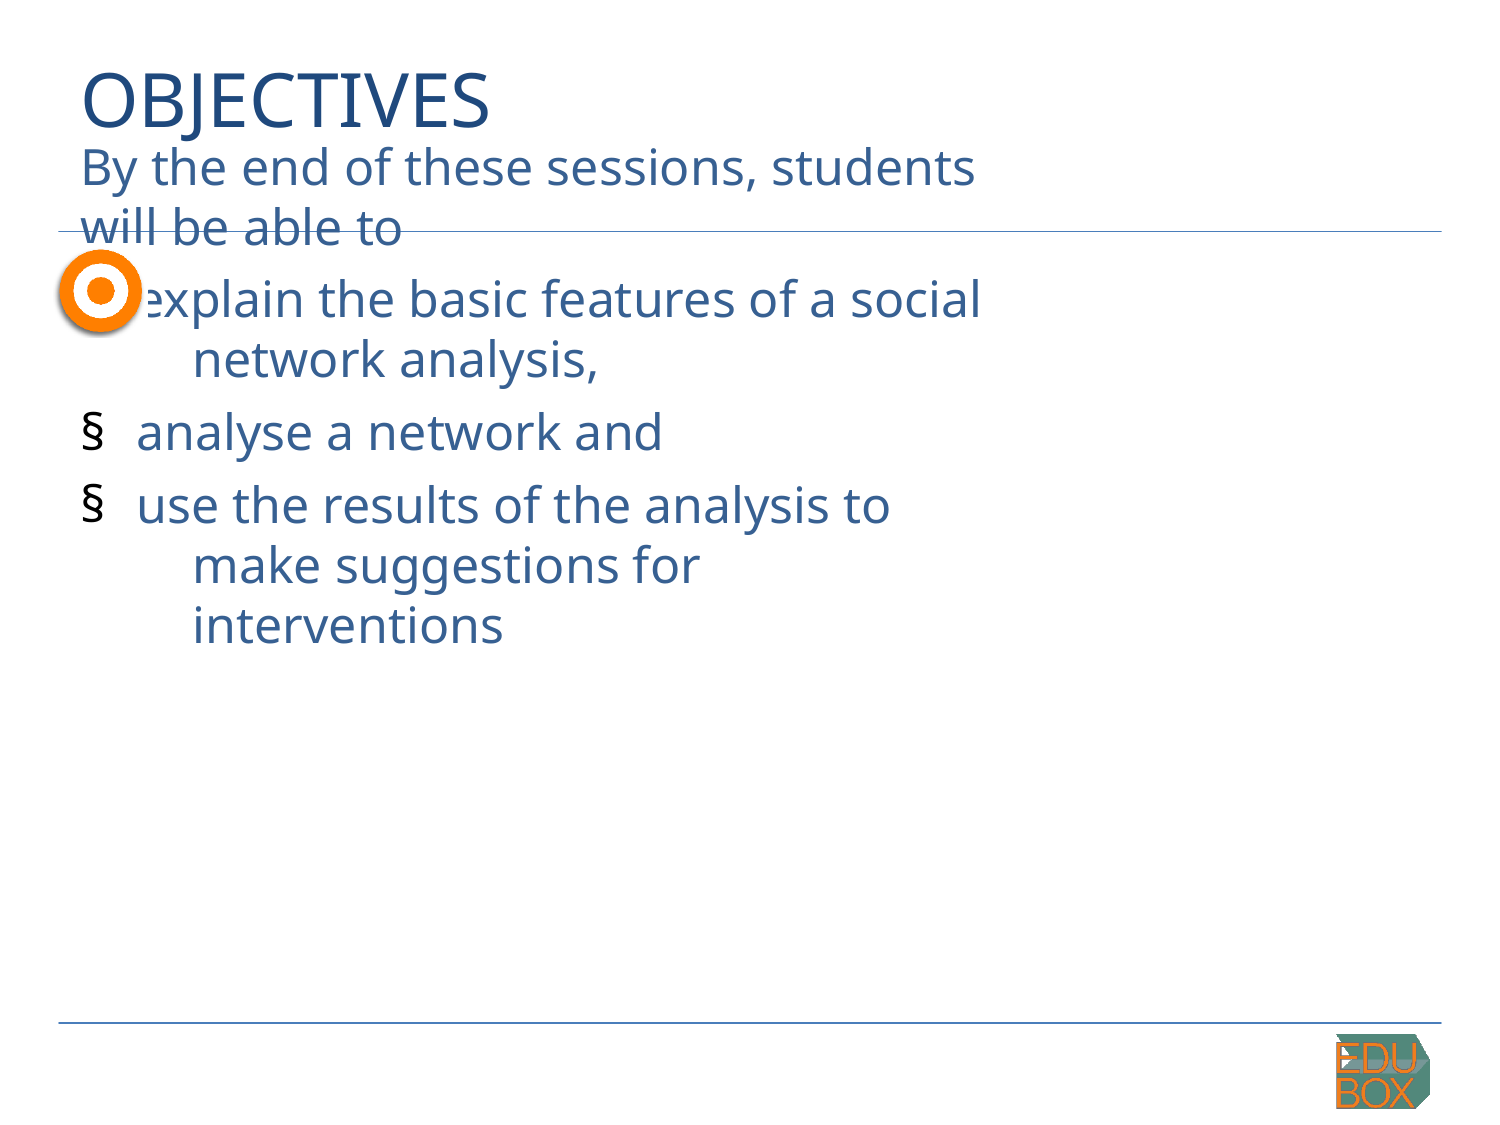

# OBJECTIVES
By the end of these sessions, students will be able to
explain the basic features of a social network analysis,
analyse a network and
use the results of the analysis to make suggestions for interventions